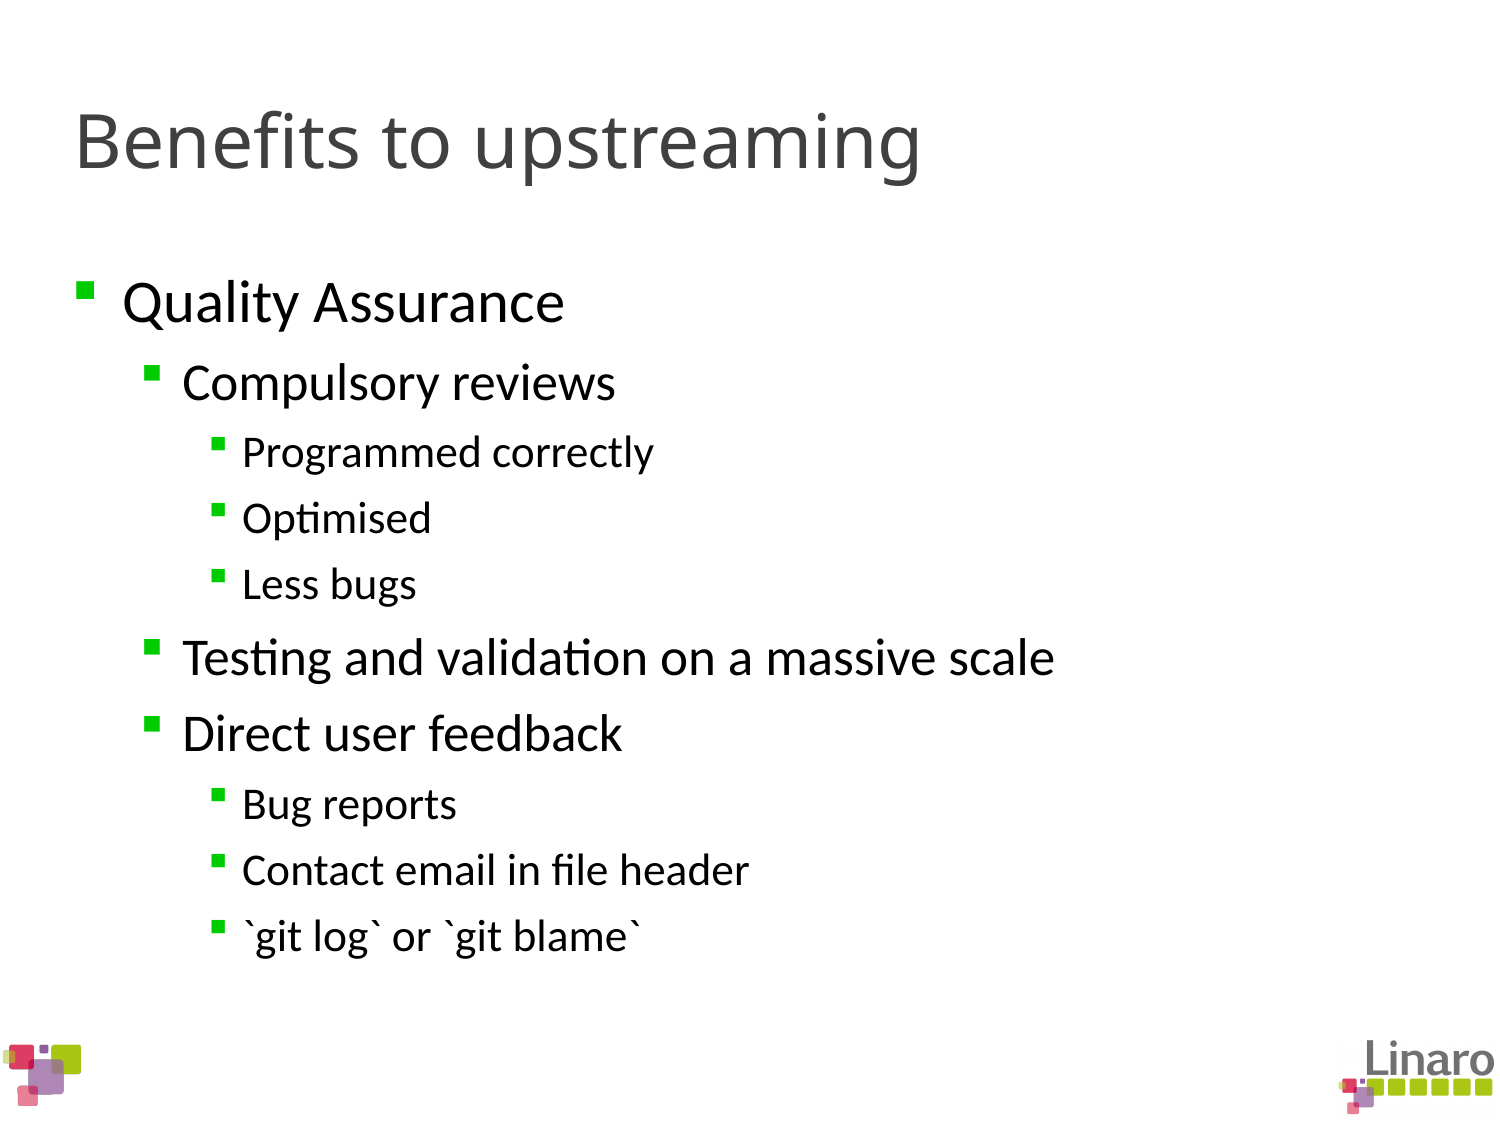

# Benefits to upstreaming
Quality Assurance
Compulsory reviews
Programmed correctly
Optimised
Less bugs
Testing and validation on a massive scale
Direct user feedback
Bug reports
Contact email in file header
`git log` or `git blame`